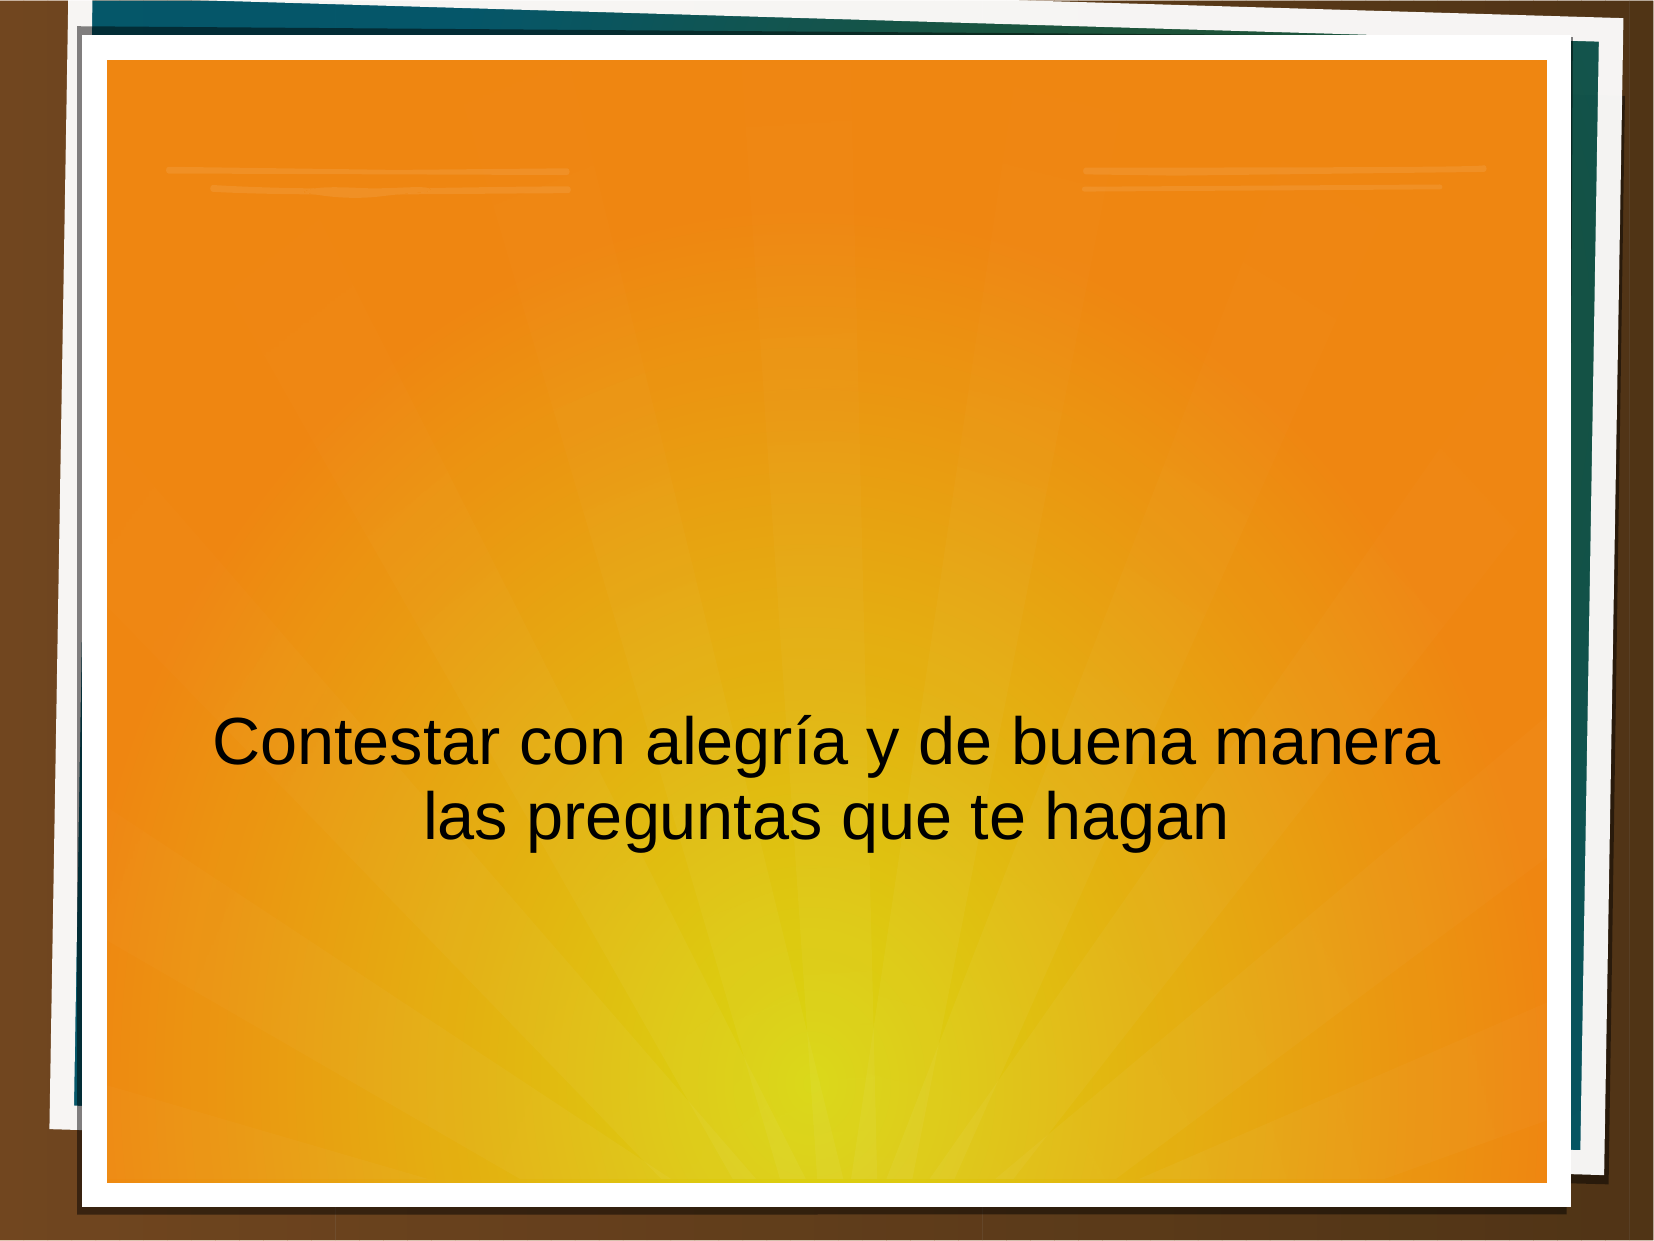

#
Contestar con alegría y de buena manera las preguntas que te hagan